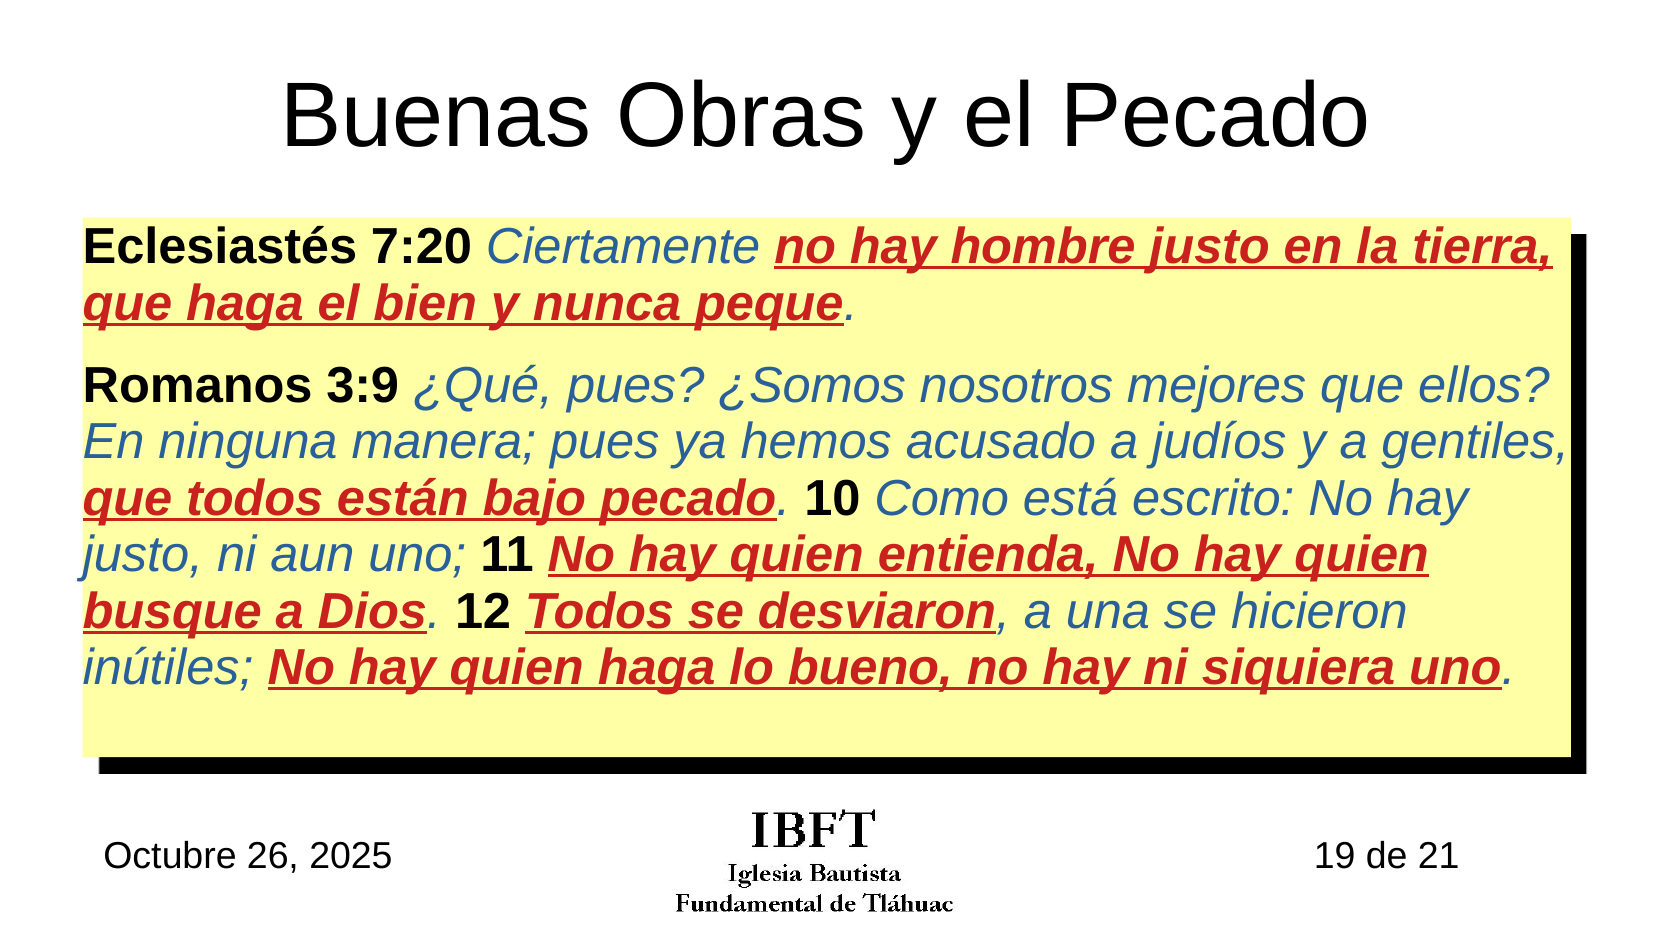

# Buenas Obras y el Pecado
Eclesiastés 7:20 Ciertamente no hay hombre justo en la tierra, que haga el bien y nunca peque.
Romanos 3:9 ¿Qué, pues? ¿Somos nosotros mejores que ellos? En ninguna manera; pues ya hemos acusado a judíos y a gentiles, que todos están bajo pecado. 10 Como está escrito: No hay justo, ni aun uno; 11 No hay quien entienda, No hay quien busque a Dios. 12 Todos se desviaron, a una se hicieron inútiles; No hay quien haga lo bueno, no hay ni siquiera uno.
Octubre 26, 2025
 de 21